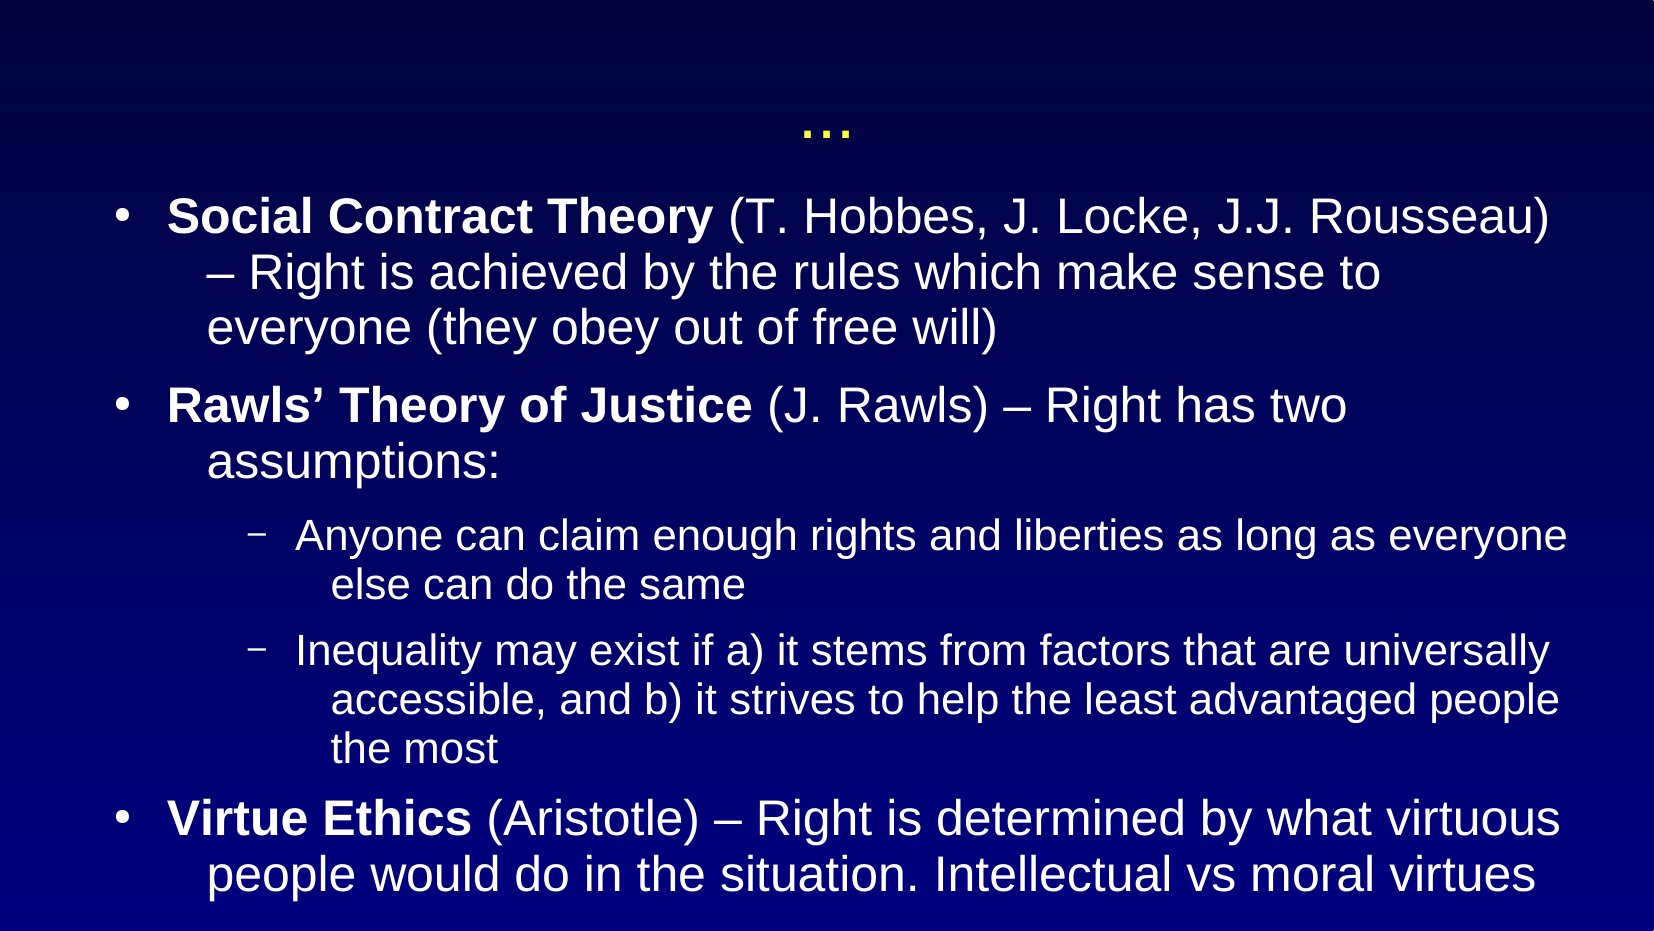

# ...
Social Contract Theory (T. Hobbes, J. Locke, J.J. Rousseau) – Right is achieved by the rules which make sense to everyone (they obey out of free will)
Rawls’ Theory of Justice (J. Rawls) – Right has two assumptions:
Anyone can claim enough rights and liberties as long as everyone else can do the same
Inequality may exist if a) it stems from factors that are universally accessible, and b) it strives to help the least advantaged people the most
Virtue Ethics (Aristotle) – Right is determined by what virtuous people would do in the situation. Intellectual vs moral virtues